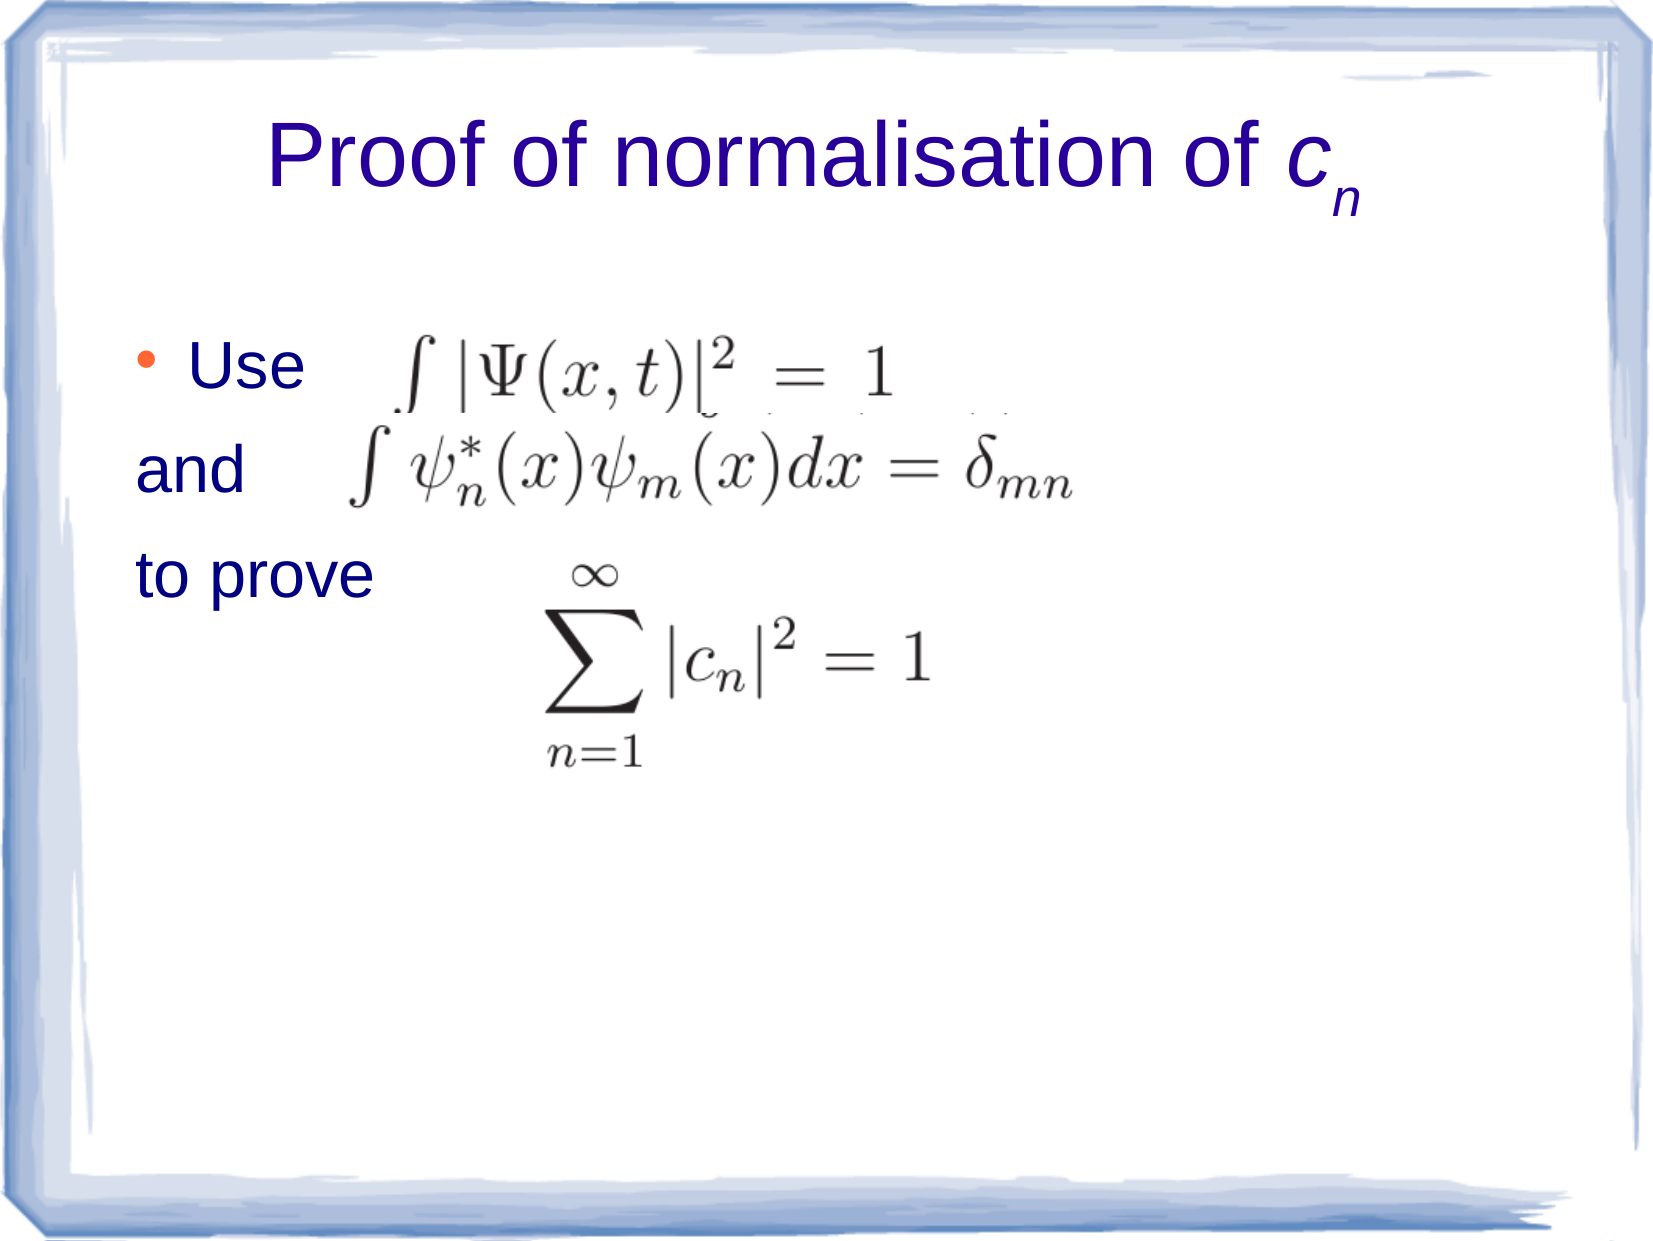

# Proof of normalisation of cn
Use
and
to prove